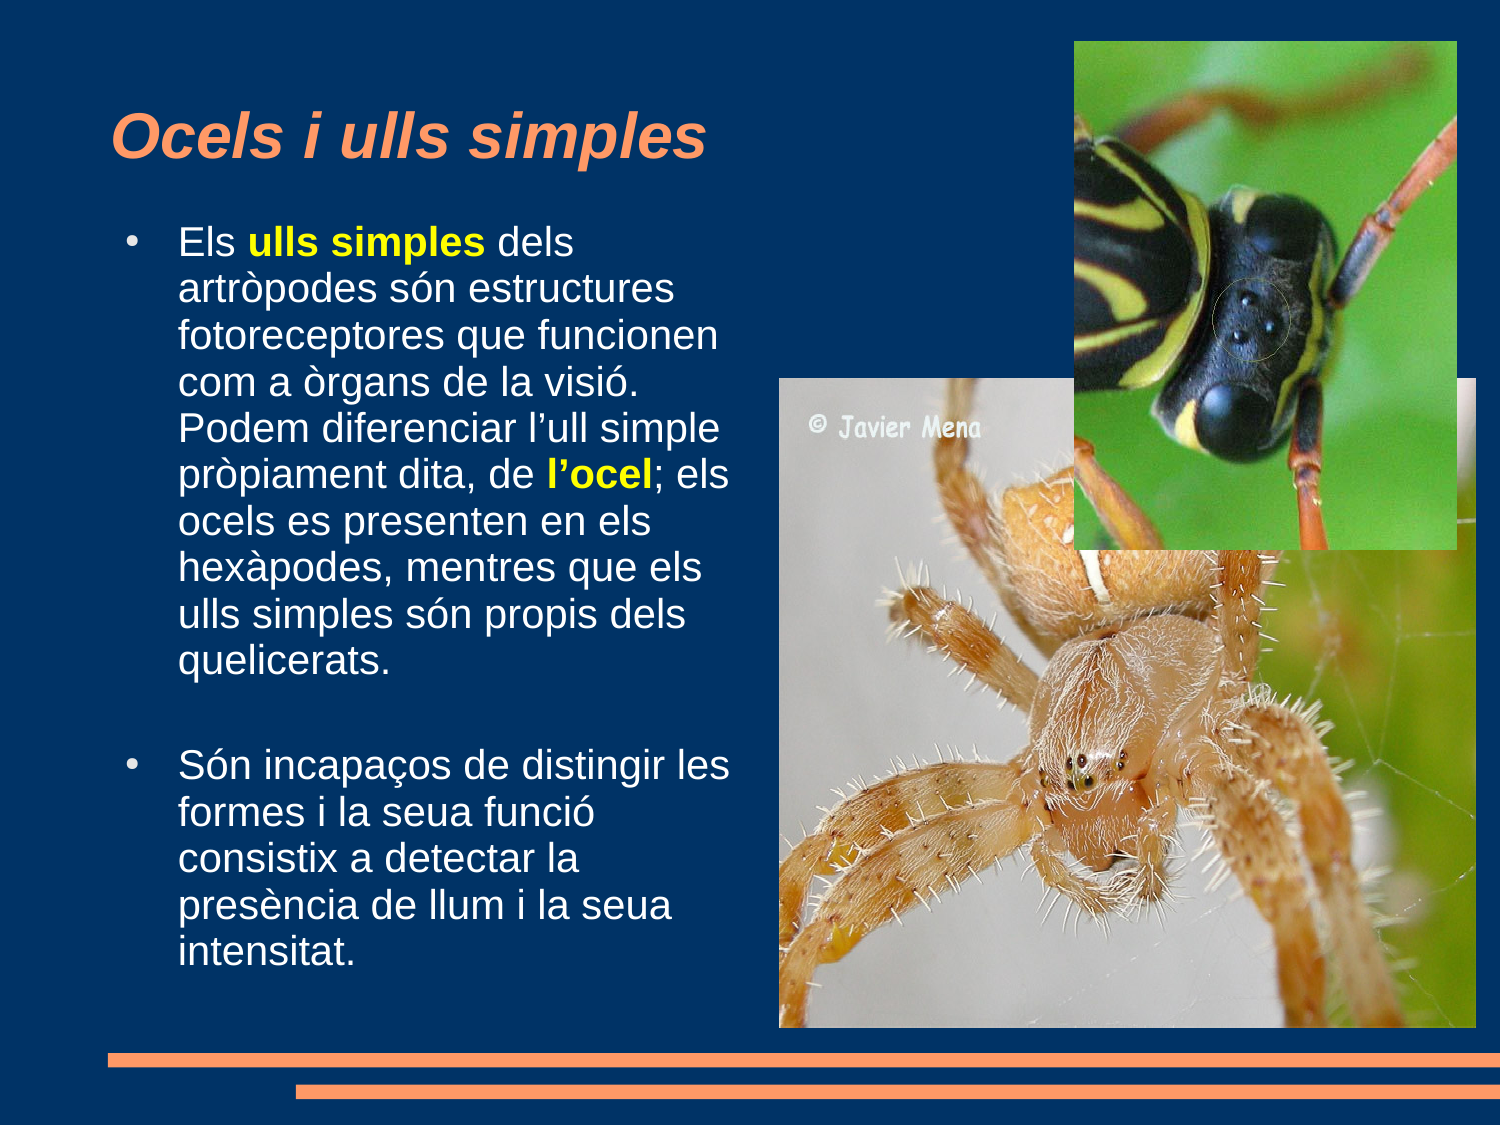

# Ocels i ulls simples
Els ulls simples dels artròpodes són estructures fotoreceptores que funcionen com a òrgans de la visió. Podem diferenciar l’ull simple pròpiament dita, de l’ocel; els ocels es presenten en els hexàpodes, mentres que els ulls simples són propis dels quelicerats.
Són incapaços de distingir les formes i la seua funció consistix a detectar la presència de llum i la seua intensitat.